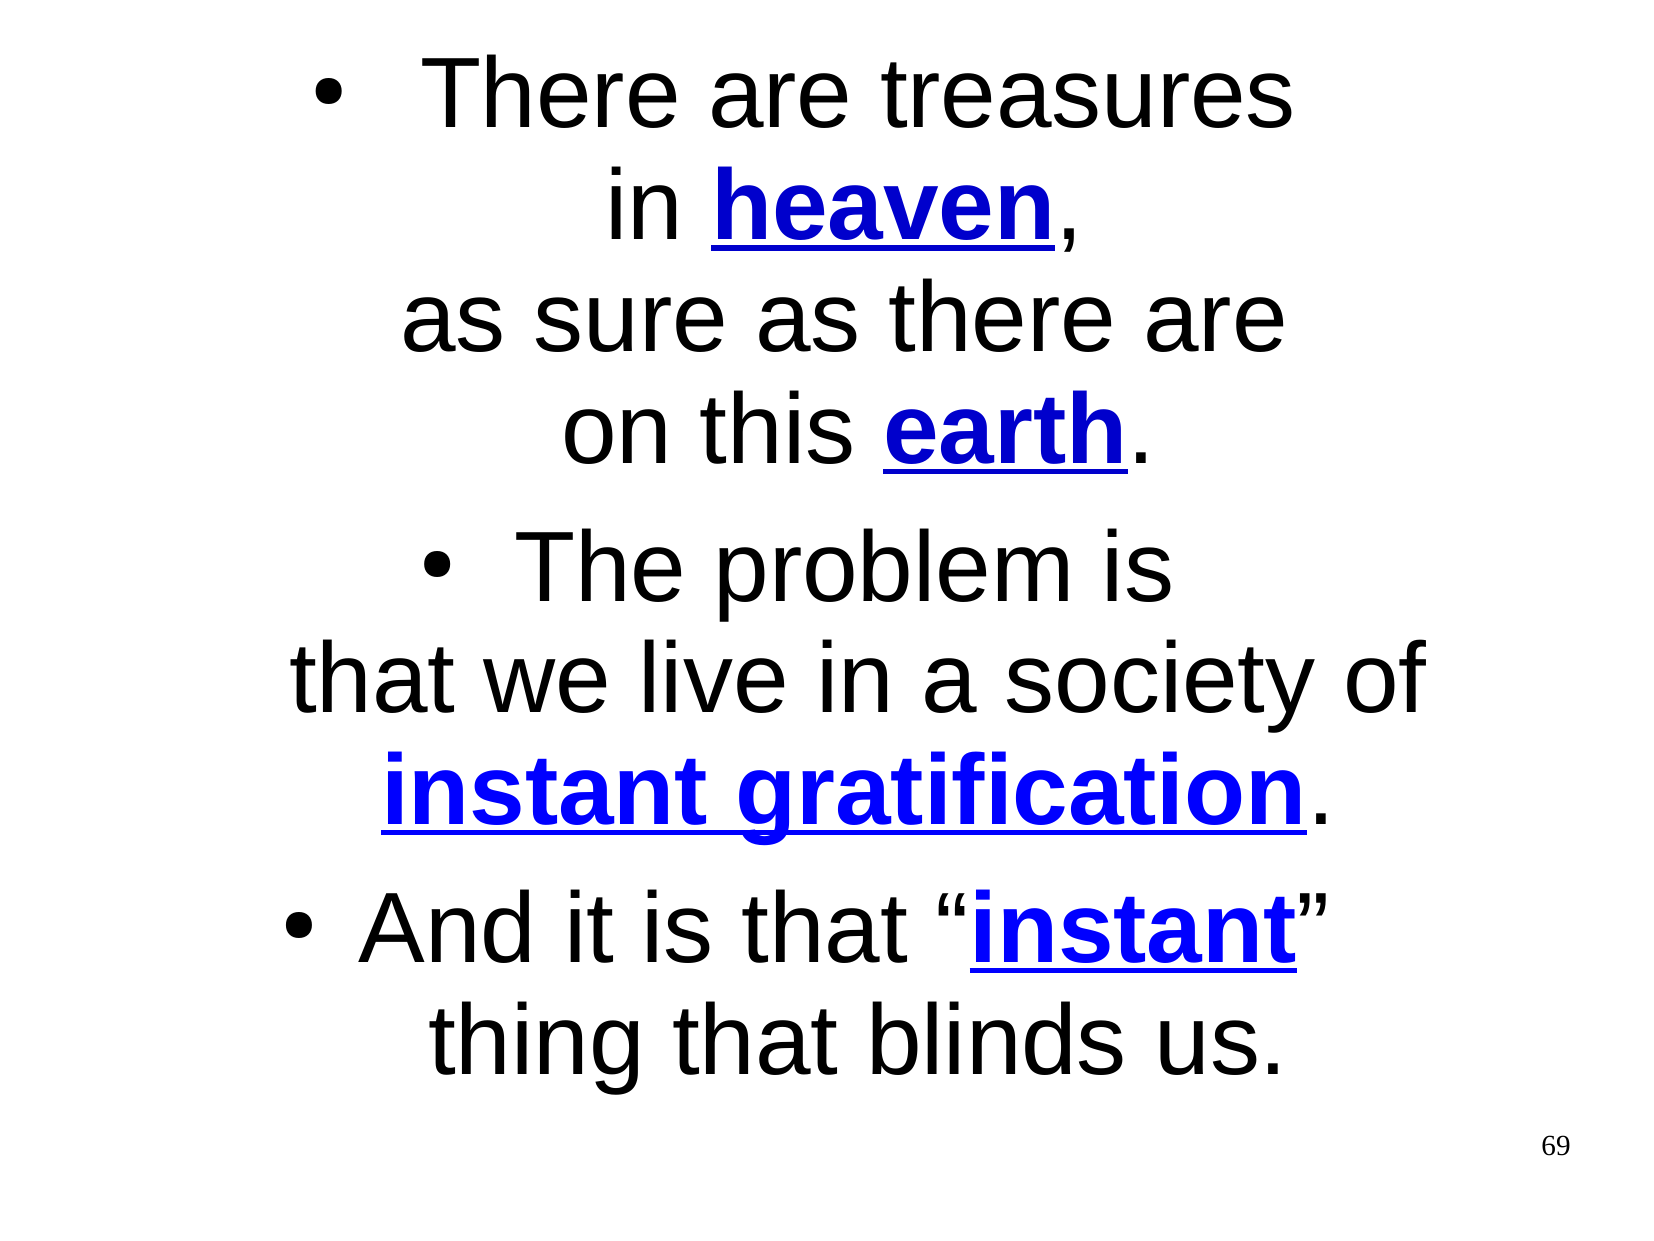

# There are treasures in heaven, as sure as there are on this earth.
The problem is
that we live in a society of instant gratification.
And it is that “instant”
thing that blinds us.
69